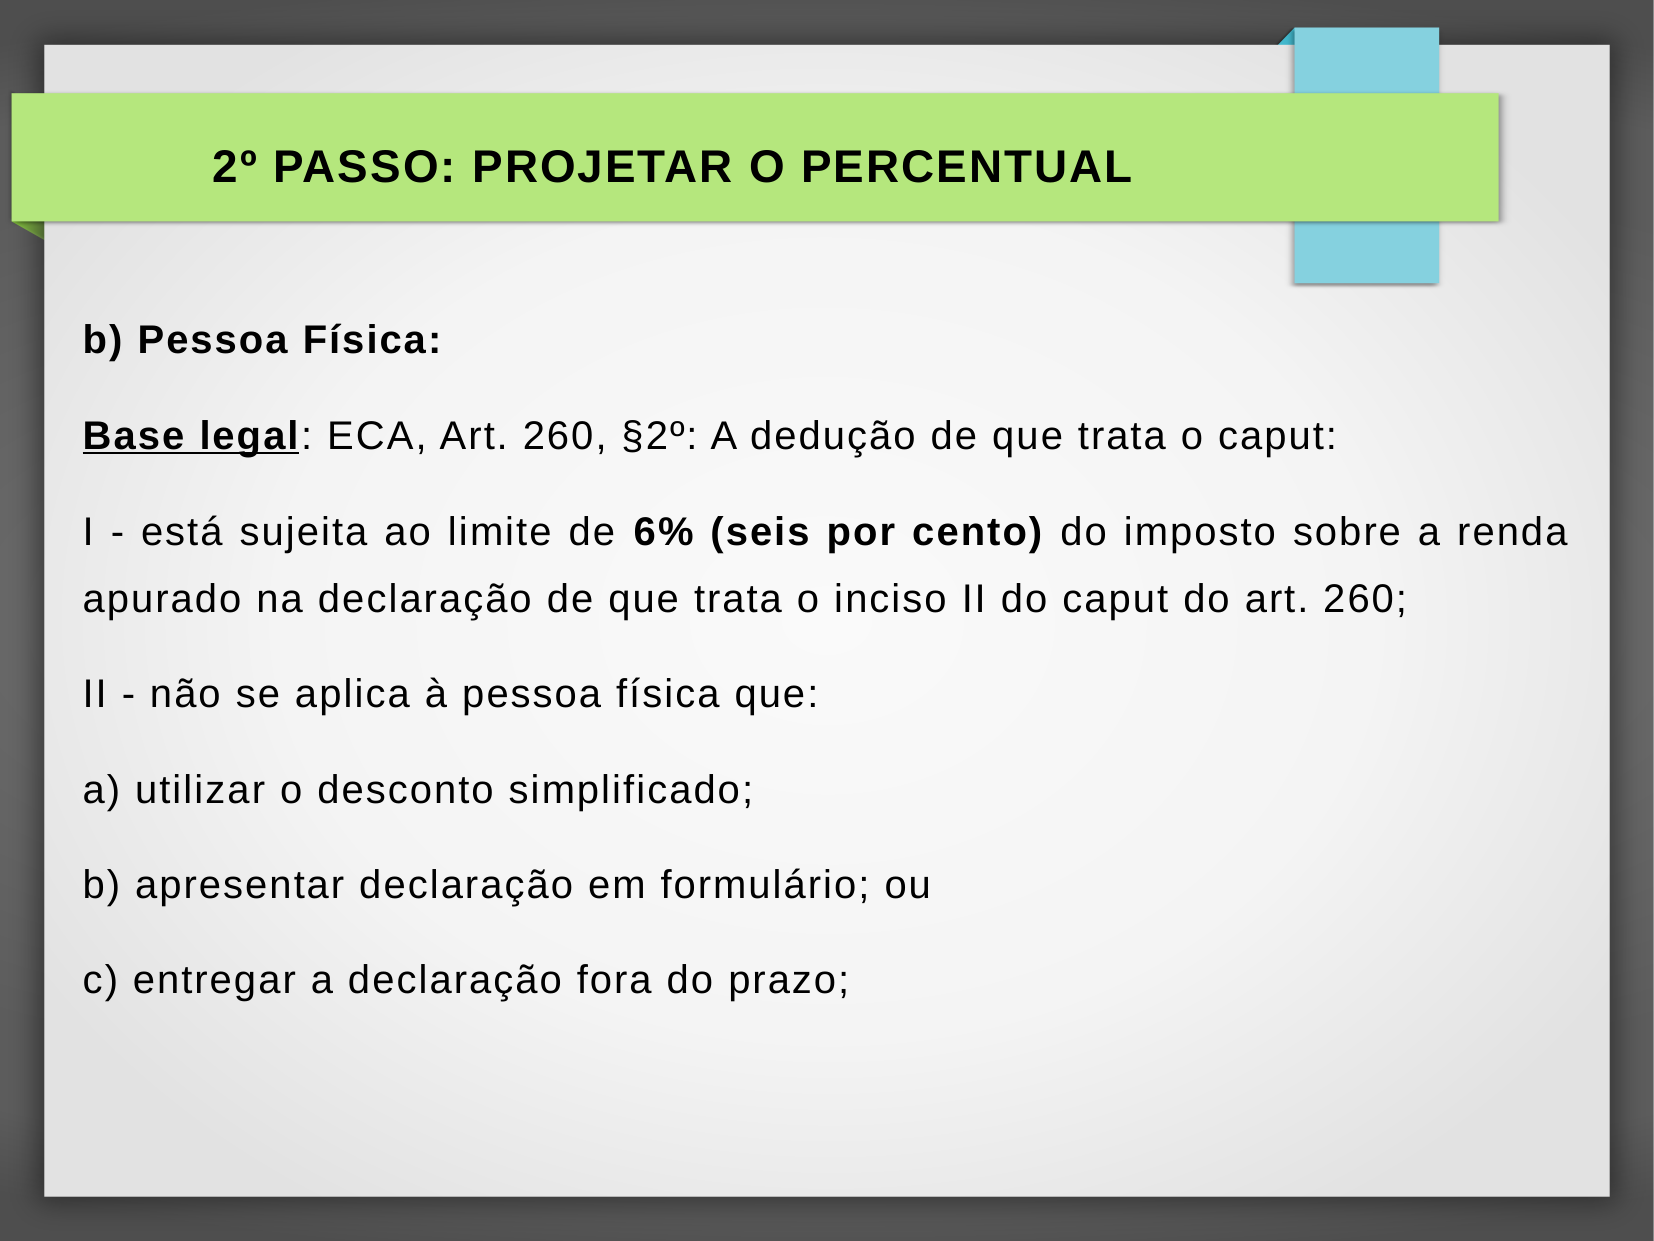

# 2º PASSO: PROJETAR O PERCENTUAL
b) Pessoa Física:
Base legal: ECA, Art. 260, §2º: A dedução de que trata o caput:
I - está sujeita ao limite de 6% (seis por cento) do imposto sobre a renda apurado na declaração de que trata o inciso II do caput do art. 260;
II - não se aplica à pessoa física que:
a) utilizar o desconto simplificado;
b) apresentar declaração em formulário; ou
c) entregar a declaração fora do prazo;